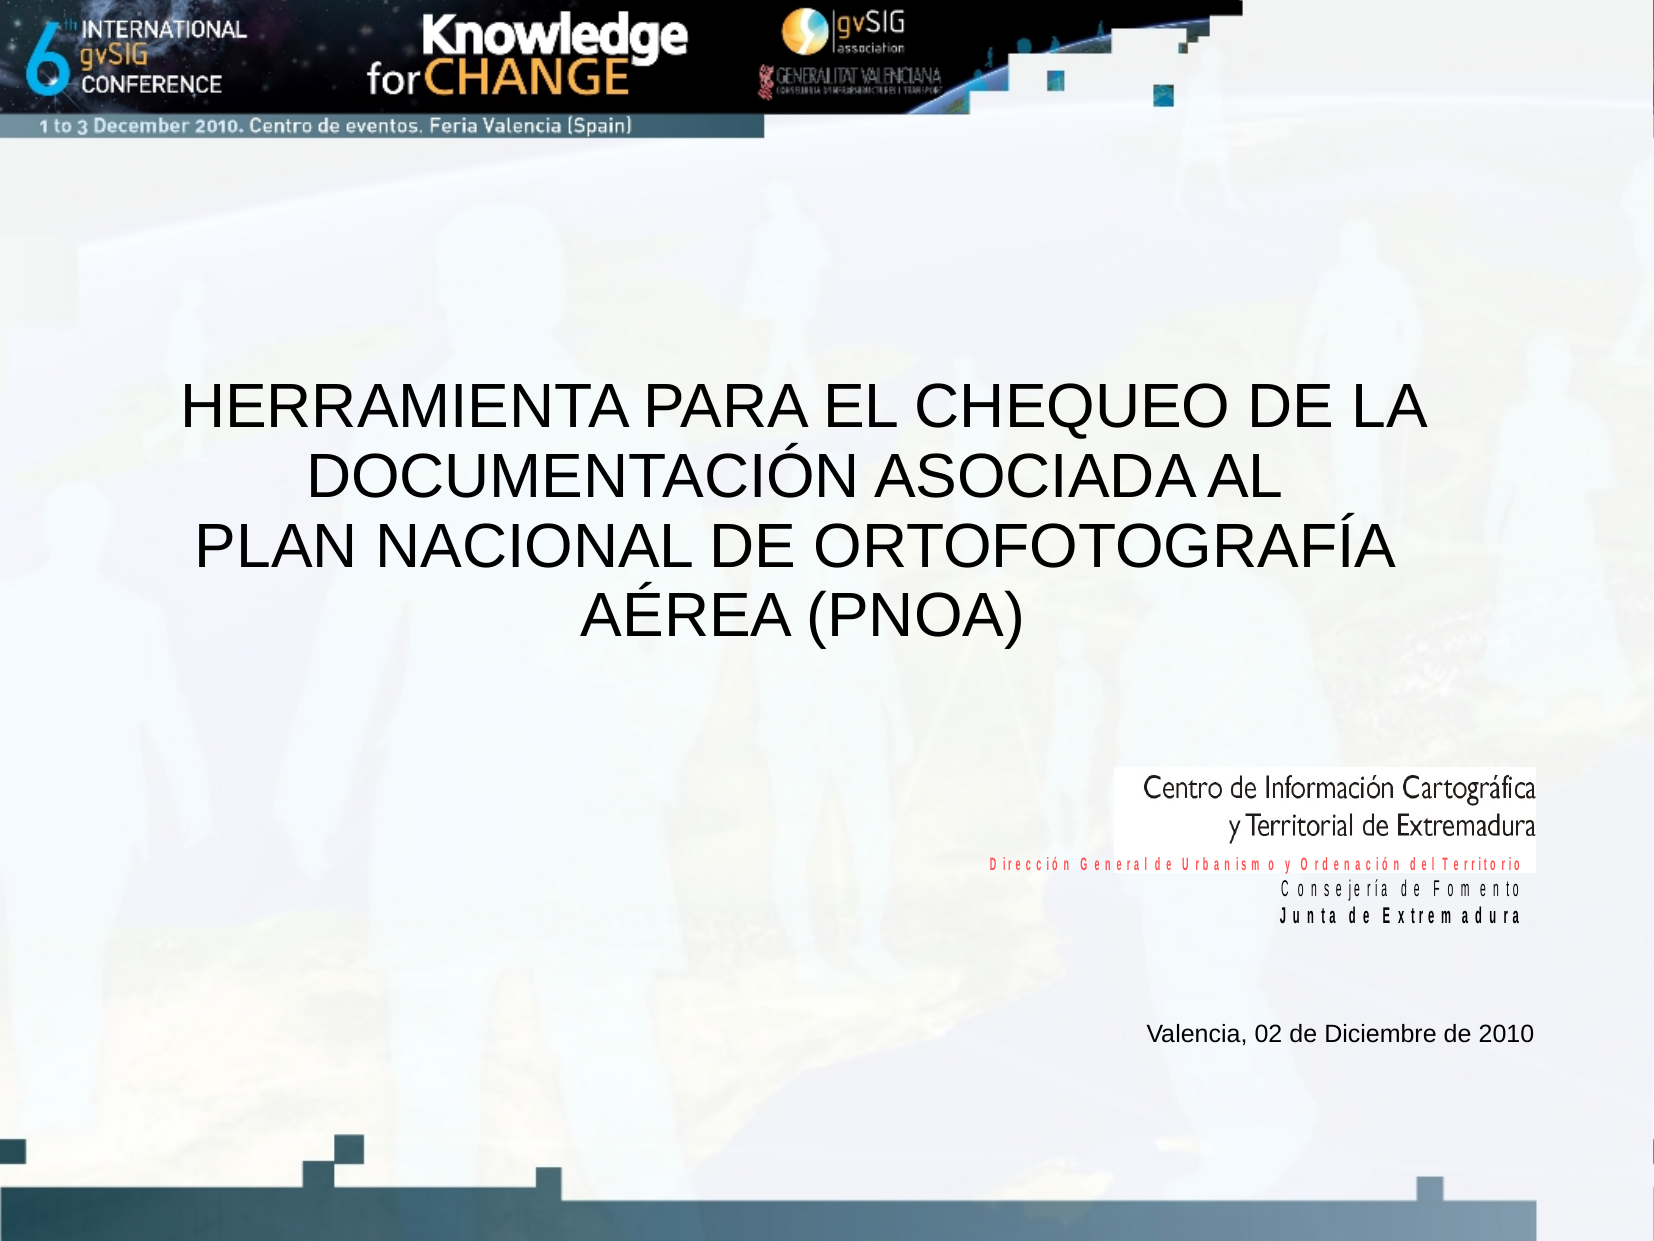

# HERRAMIENTA PARA EL CHEQUEO DE LA DOCUMENTACIÓN ASOCIADA AL PLAN NACIONAL DE ORTOFOTOGRAFÍA AÉREA (PNOA)
Valencia, 02 de Diciembre de 2010